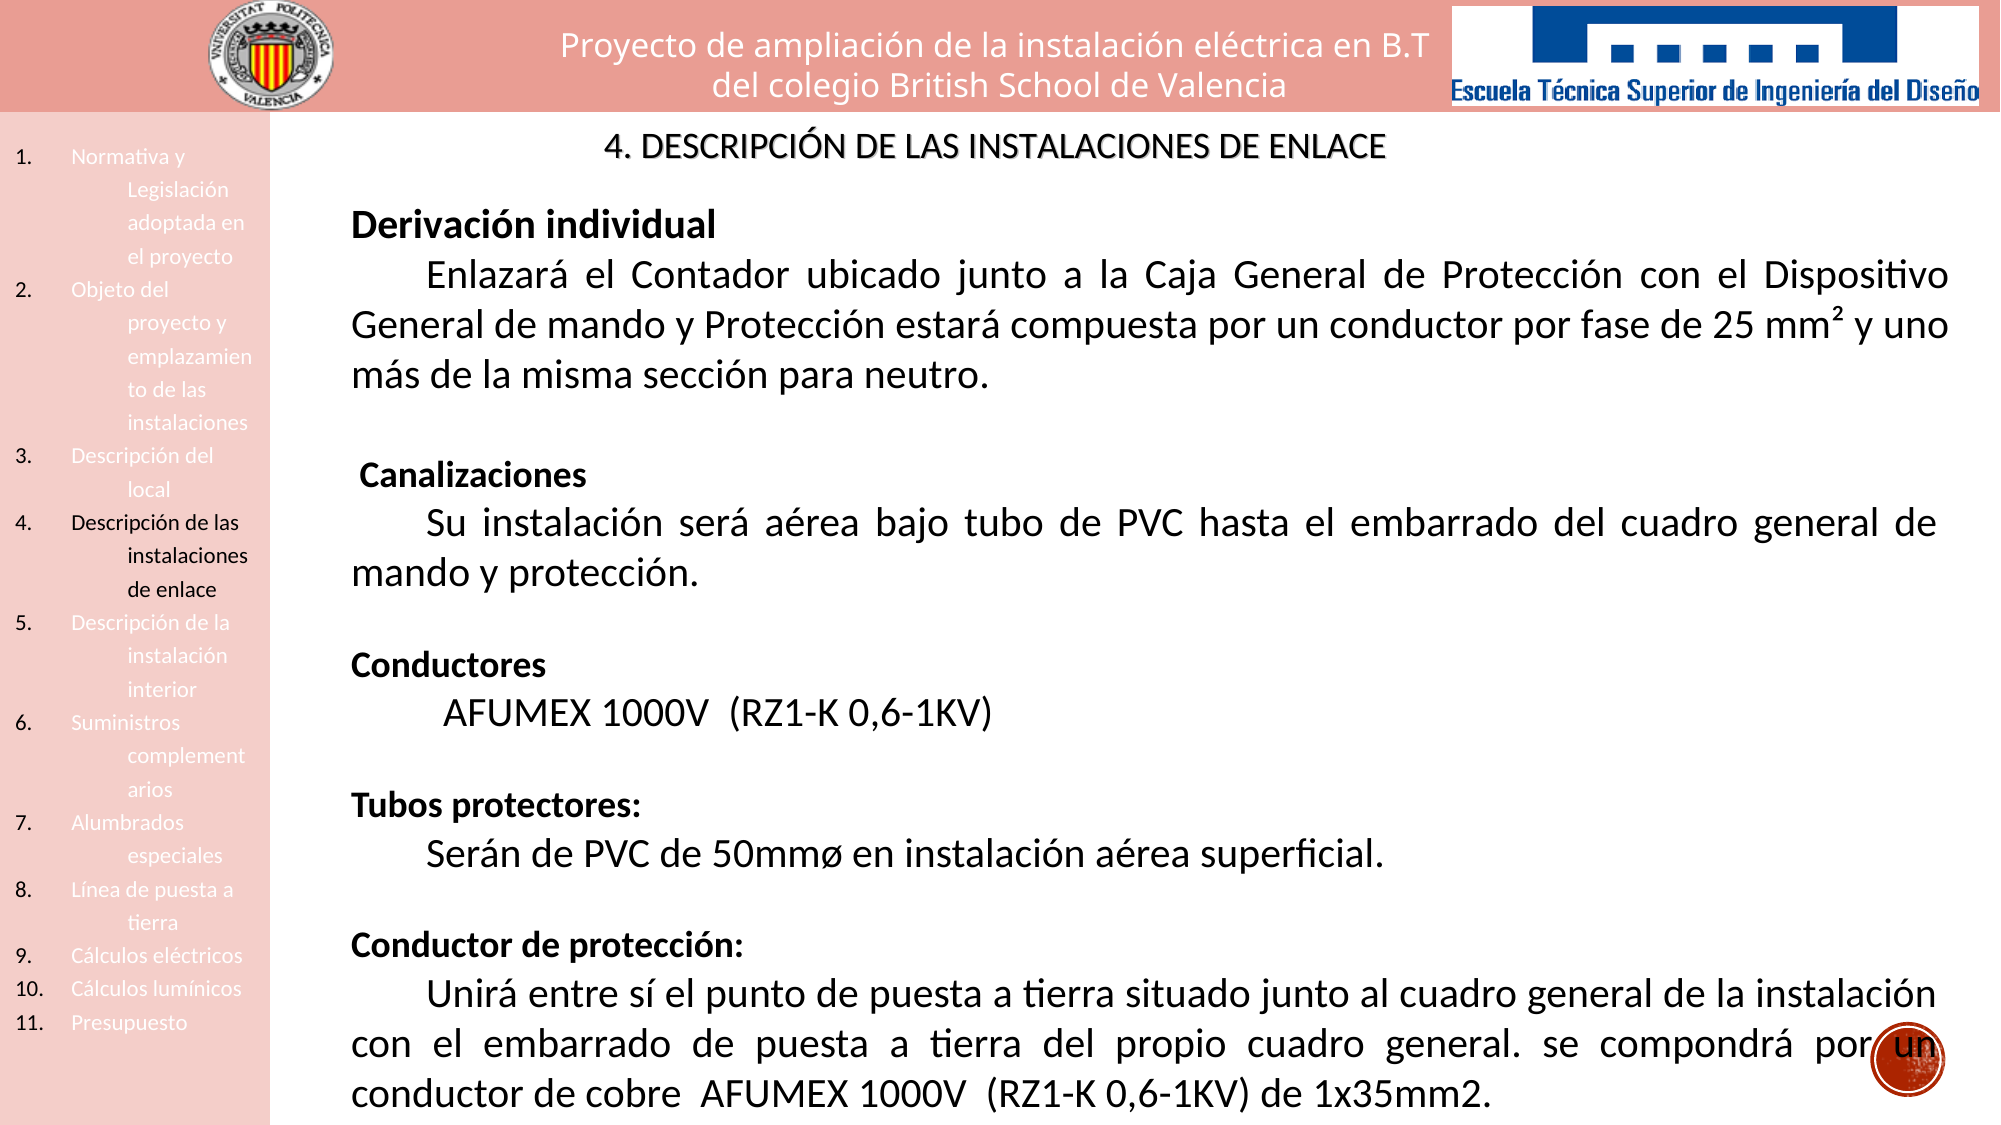

Proyecto de ampliación de la instalación eléctrica en B.T
del colegio British School de Valencia
Normativa y Legislación adoptada en el proyecto
Objeto del proyecto y emplazamiento de las instalaciones
Descripción del local
Descripción de las instalaciones de enlace
Descripción de la instalación interior
Suministros complementarios
Alumbrados especiales
Línea de puesta a tierra
Cálculos eléctricos
Cálculos lumínicos
Presupuesto
4. DESCRIPCIÓN DE LAS INSTALACIONES DE ENLACE
Derivación individual
	Enlazará el Contador ubicado junto a la Caja General de Protección con el Dispositivo General de mando y Protección estará compuesta por un conductor por fase de 25 mm² y uno más de la misma sección para neutro.
 Canalizaciones
	Su instalación será aérea bajo tubo de PVC hasta el embarrado del cuadro general de mando y protección.
Conductores
	 AFUMEX 1000V (RZ1-K 0,6-1KV)
Tubos protectores:
	Serán de PVC de 50mmø en instalación aérea superficial.
Conductor de protección:
	Unirá entre sí el punto de puesta a tierra situado junto al cuadro general de la instalación con el embarrado de puesta a tierra del propio cuadro general. se compondrá por un conductor de cobre AFUMEX 1000V (RZ1-K 0,6-1KV) de 1x35mm2.